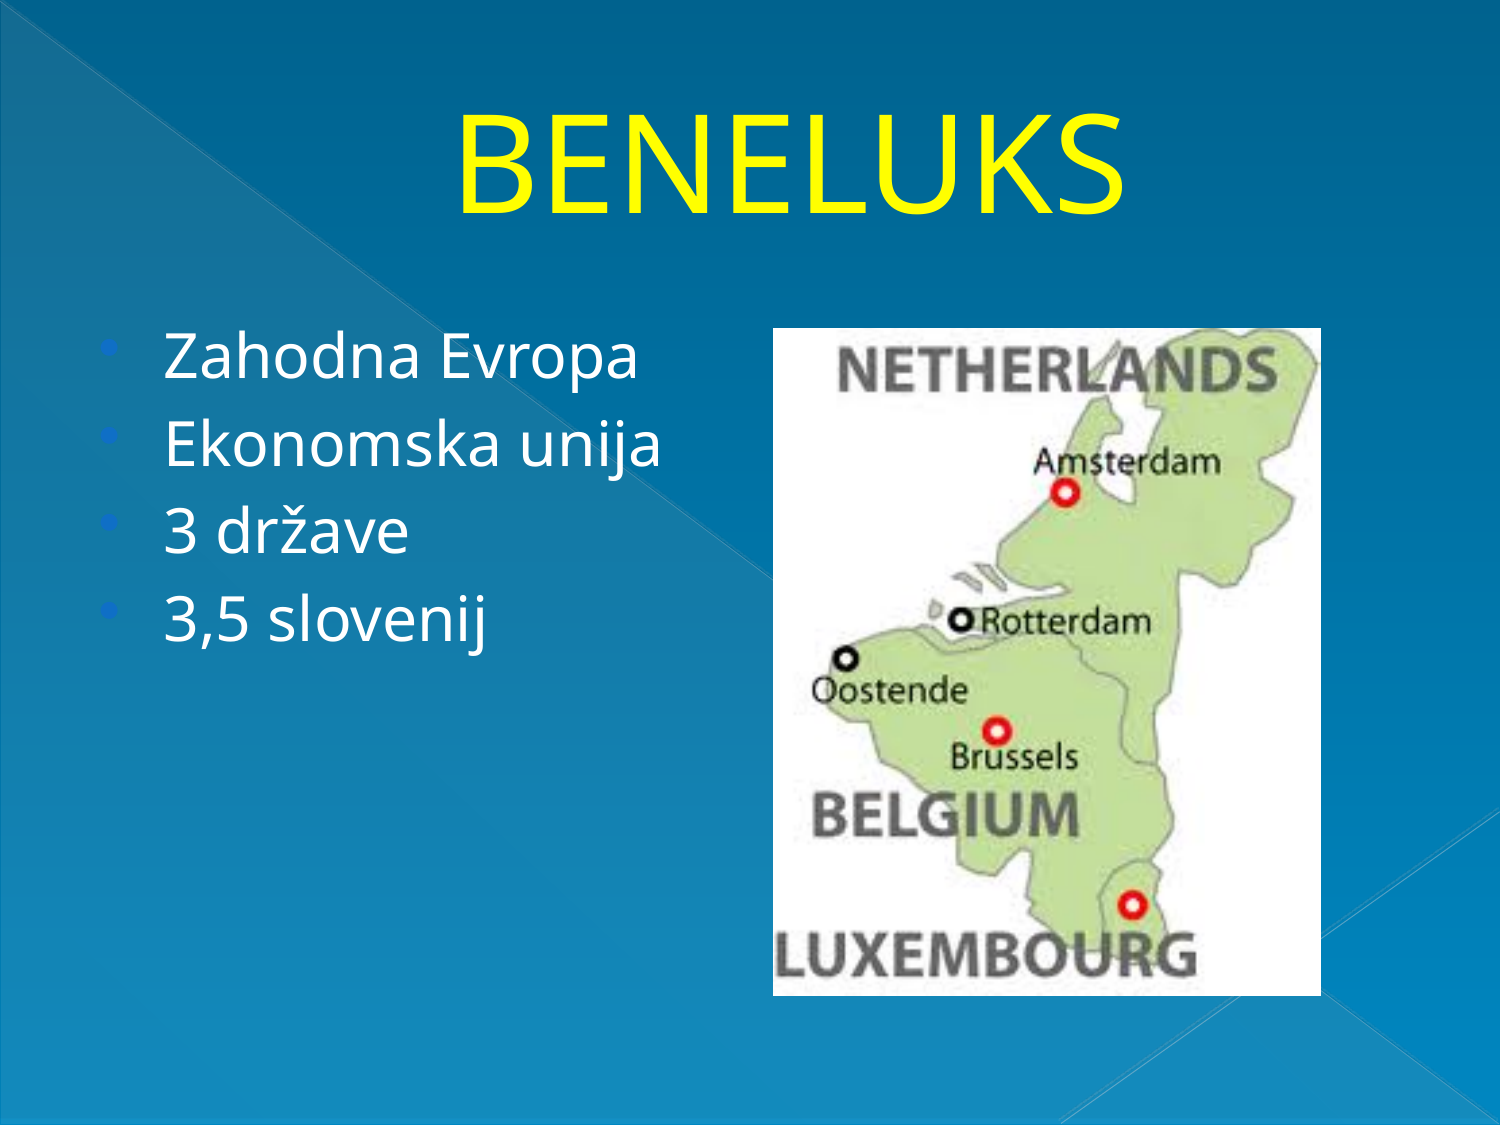

# BENELUKS
Zahodna Evropa
Ekonomska unija
3 države
3,5 slovenij